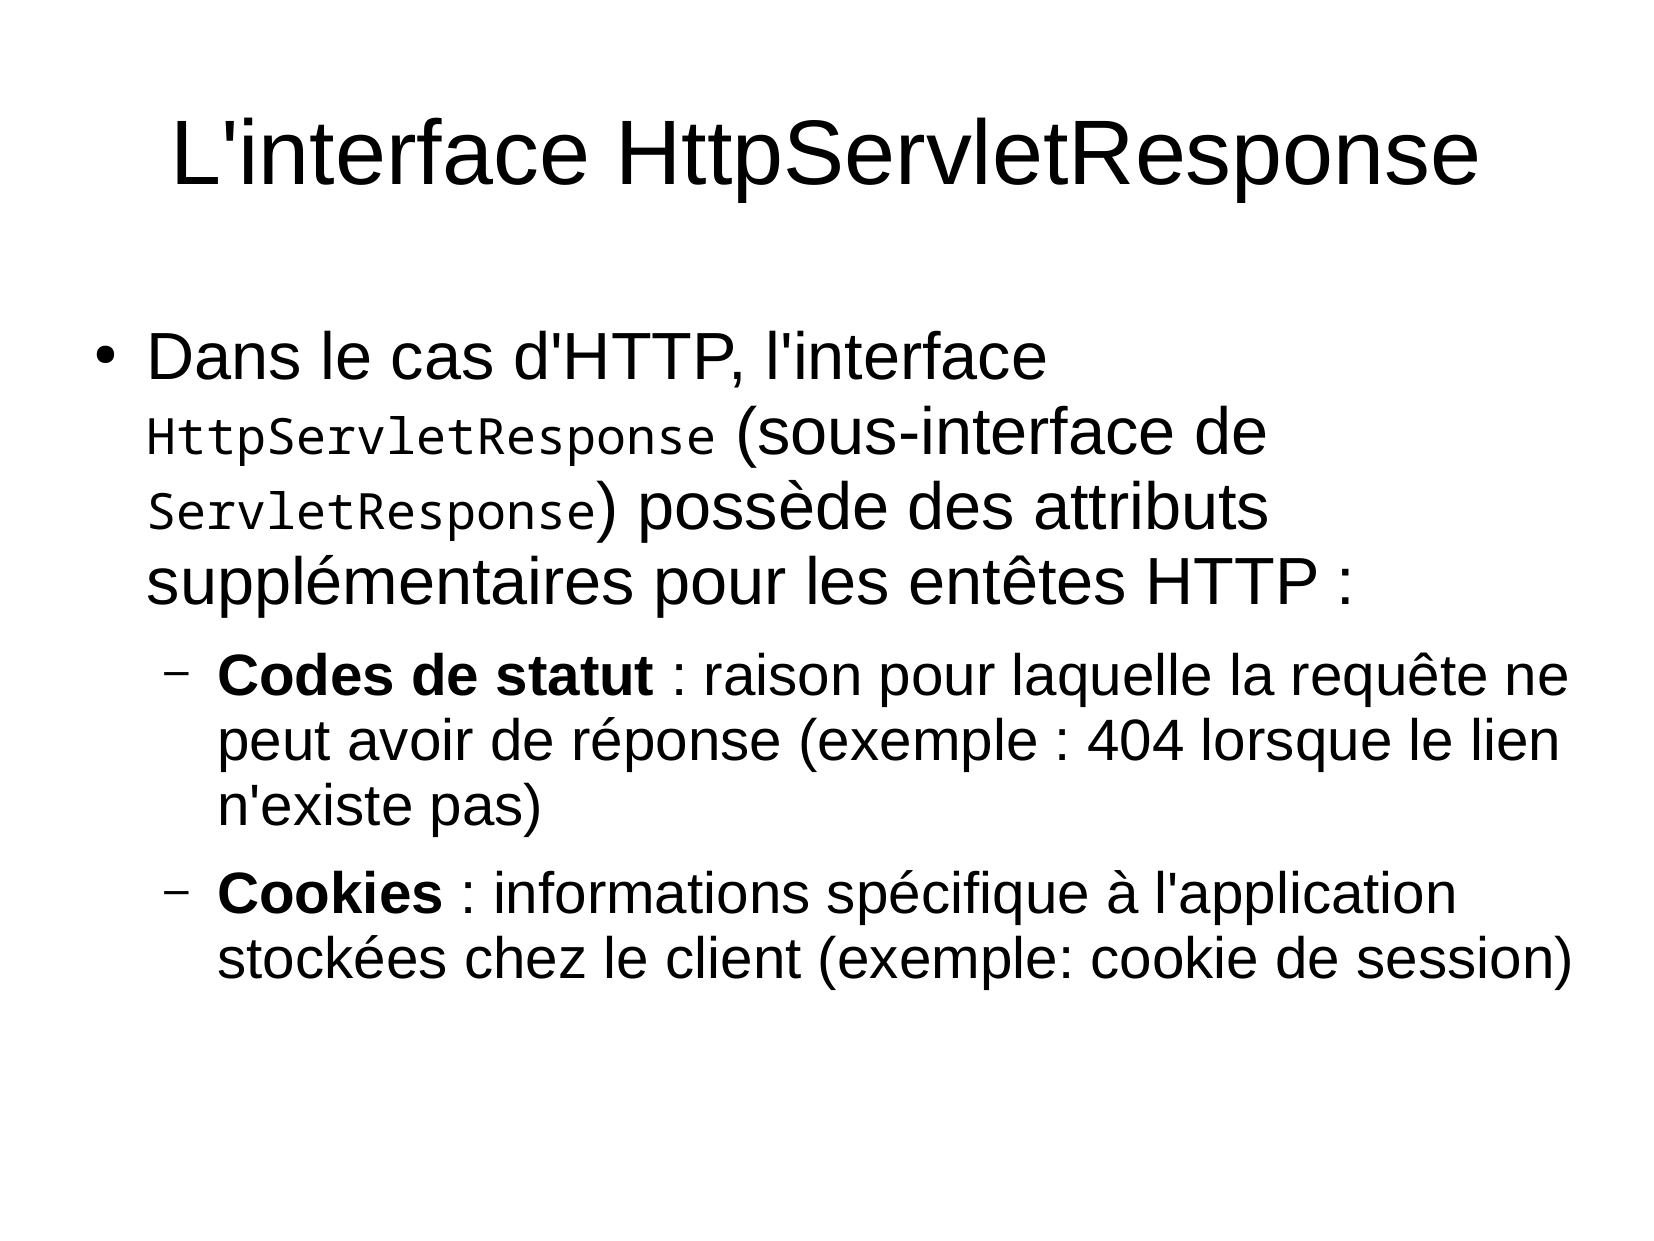

# L'interface HttpServletResponse
Dans le cas d'HTTP, l'interface HttpServletResponse (sous-interface de ServletResponse) possède des attributs supplémentaires pour les entêtes HTTP :
Codes de statut : raison pour laquelle la requête ne peut avoir de réponse (exemple : 404 lorsque le lien n'existe pas)
Cookies : informations spécifique à l'application stockées chez le client (exemple: cookie de session)